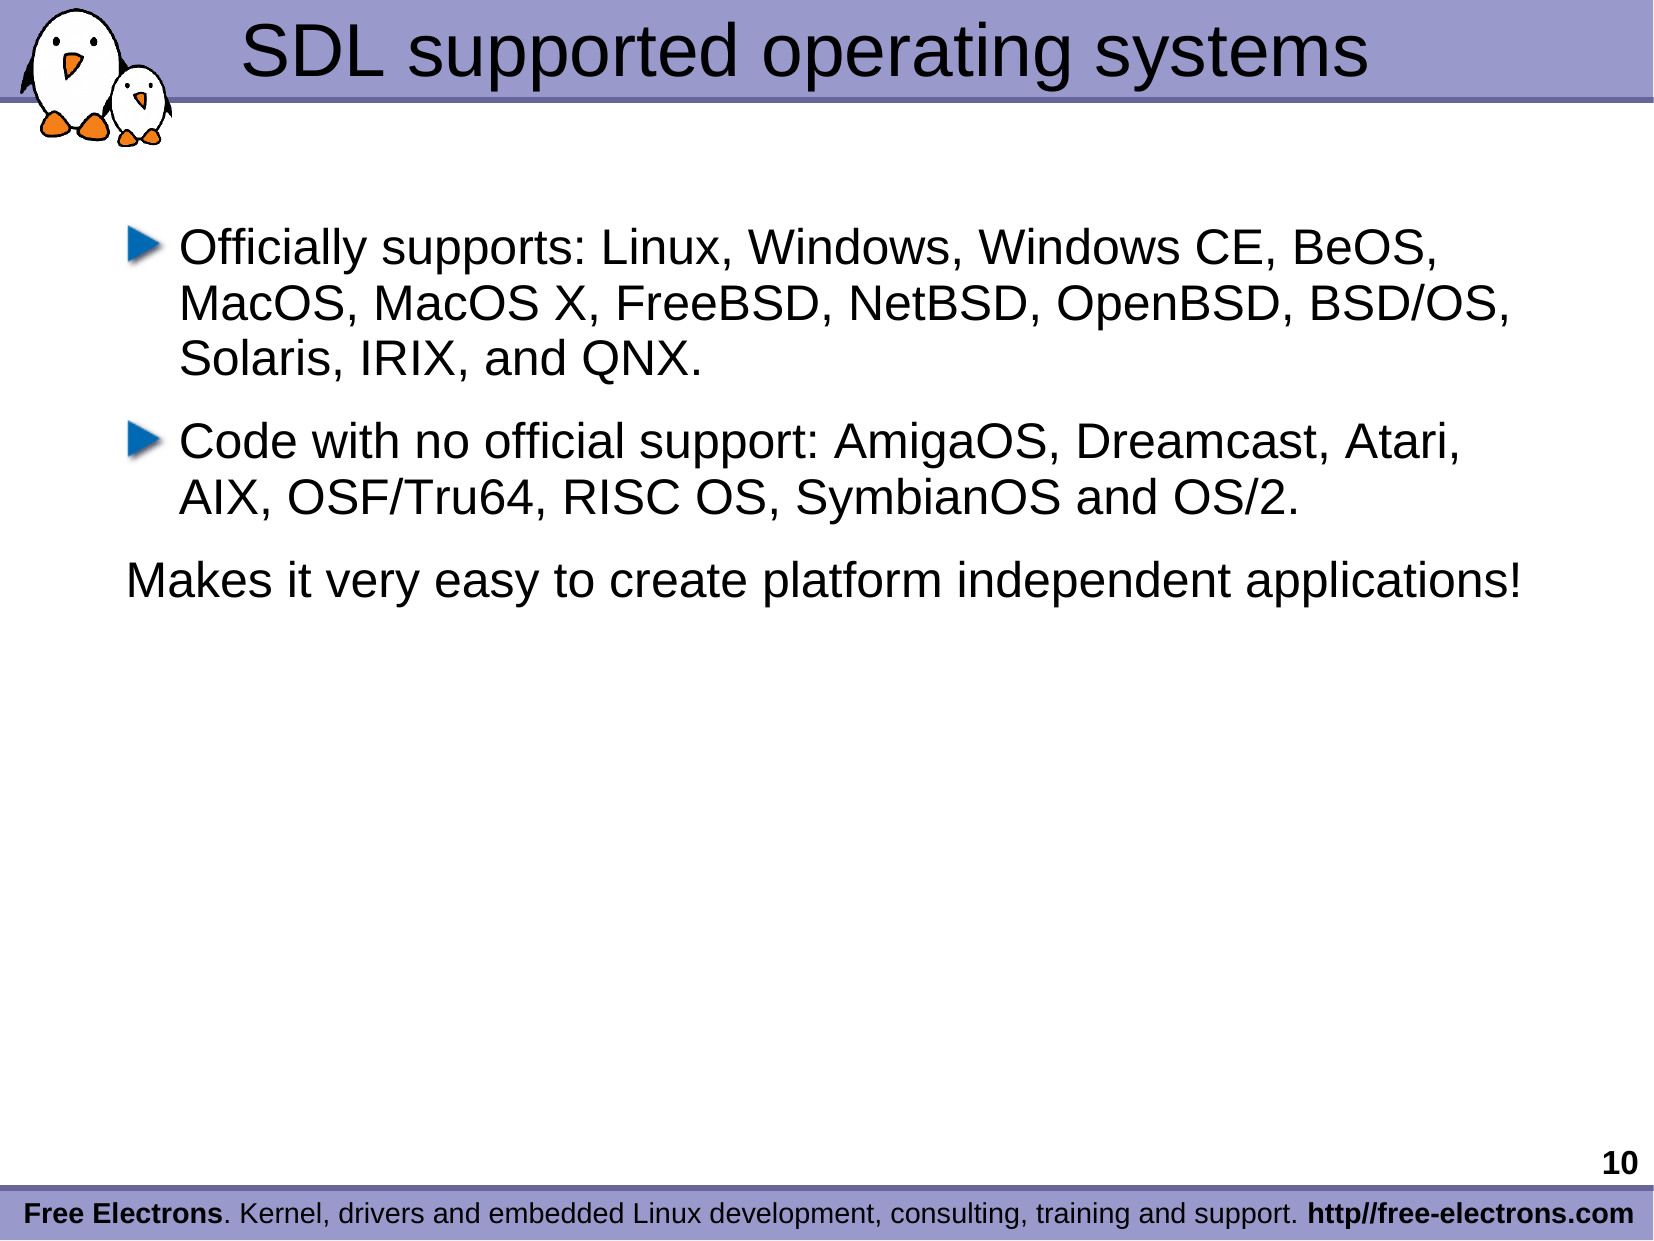

# SDL supported operating systems
Officially supports: Linux, Windows, Windows CE, BeOS, MacOS, MacOS X, FreeBSD, NetBSD, OpenBSD, BSD/OS, Solaris, IRIX, and QNX.
Code with no official support: AmigaOS, Dreamcast, Atari, AIX, OSF/Tru64, RISC OS, SymbianOS and OS/2.
Makes it very easy to create platform independent applications!